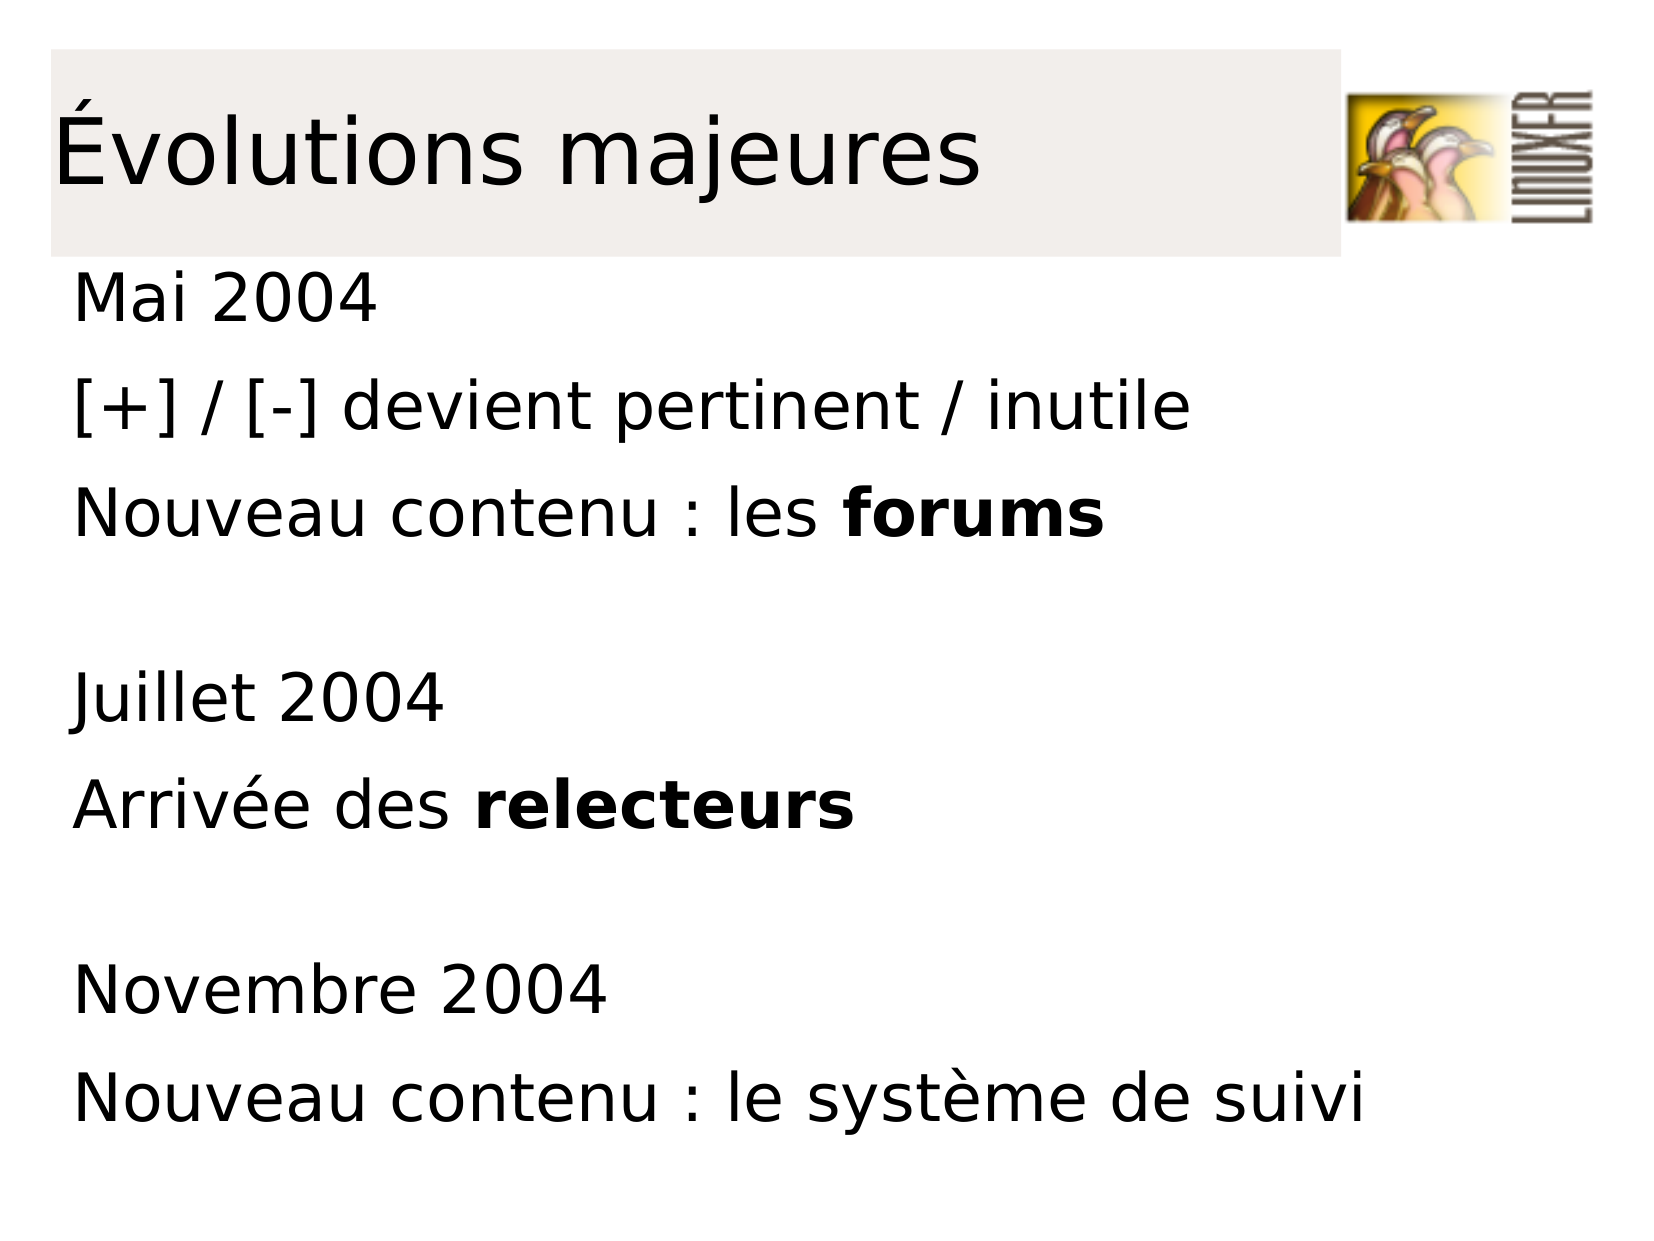

# Évolutions majeures
Mai 2004
[+] / [-] devient pertinent / inutile
Nouveau contenu : les forums
Juillet 2004
Arrivée des relecteurs
Novembre 2004
Nouveau contenu : le système de suivi